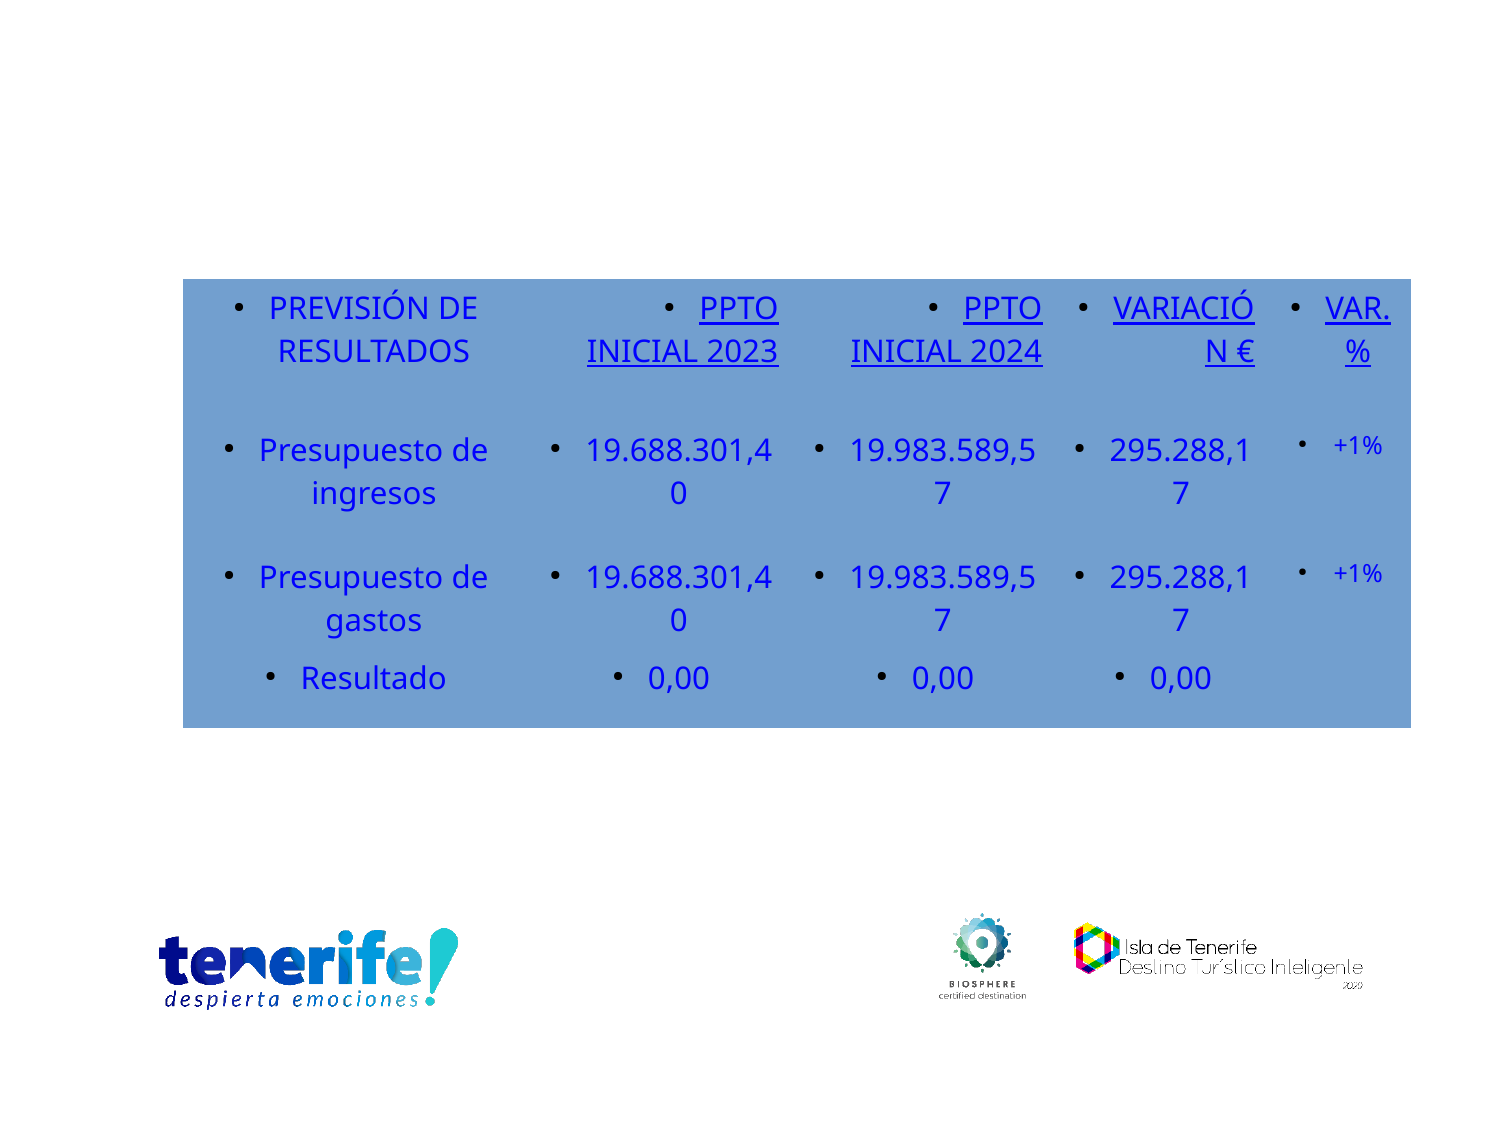

| PREVISIÓN DE RESULTADOS | PPTO INICIAL 2023 | PPTO INICIAL 2024 | VARIACIÓN € | VAR. % |
| --- | --- | --- | --- | --- |
| Presupuesto de ingresos | 19.688.301,40 | 19.983.589,57 | 295.288,17 | +1% |
| Presupuesto de gastos | 19.688.301,40 | 19.983.589,57 | 295.288,17 | +1% |
| Resultado | 0,00 | 0,00 | 0,00 | |